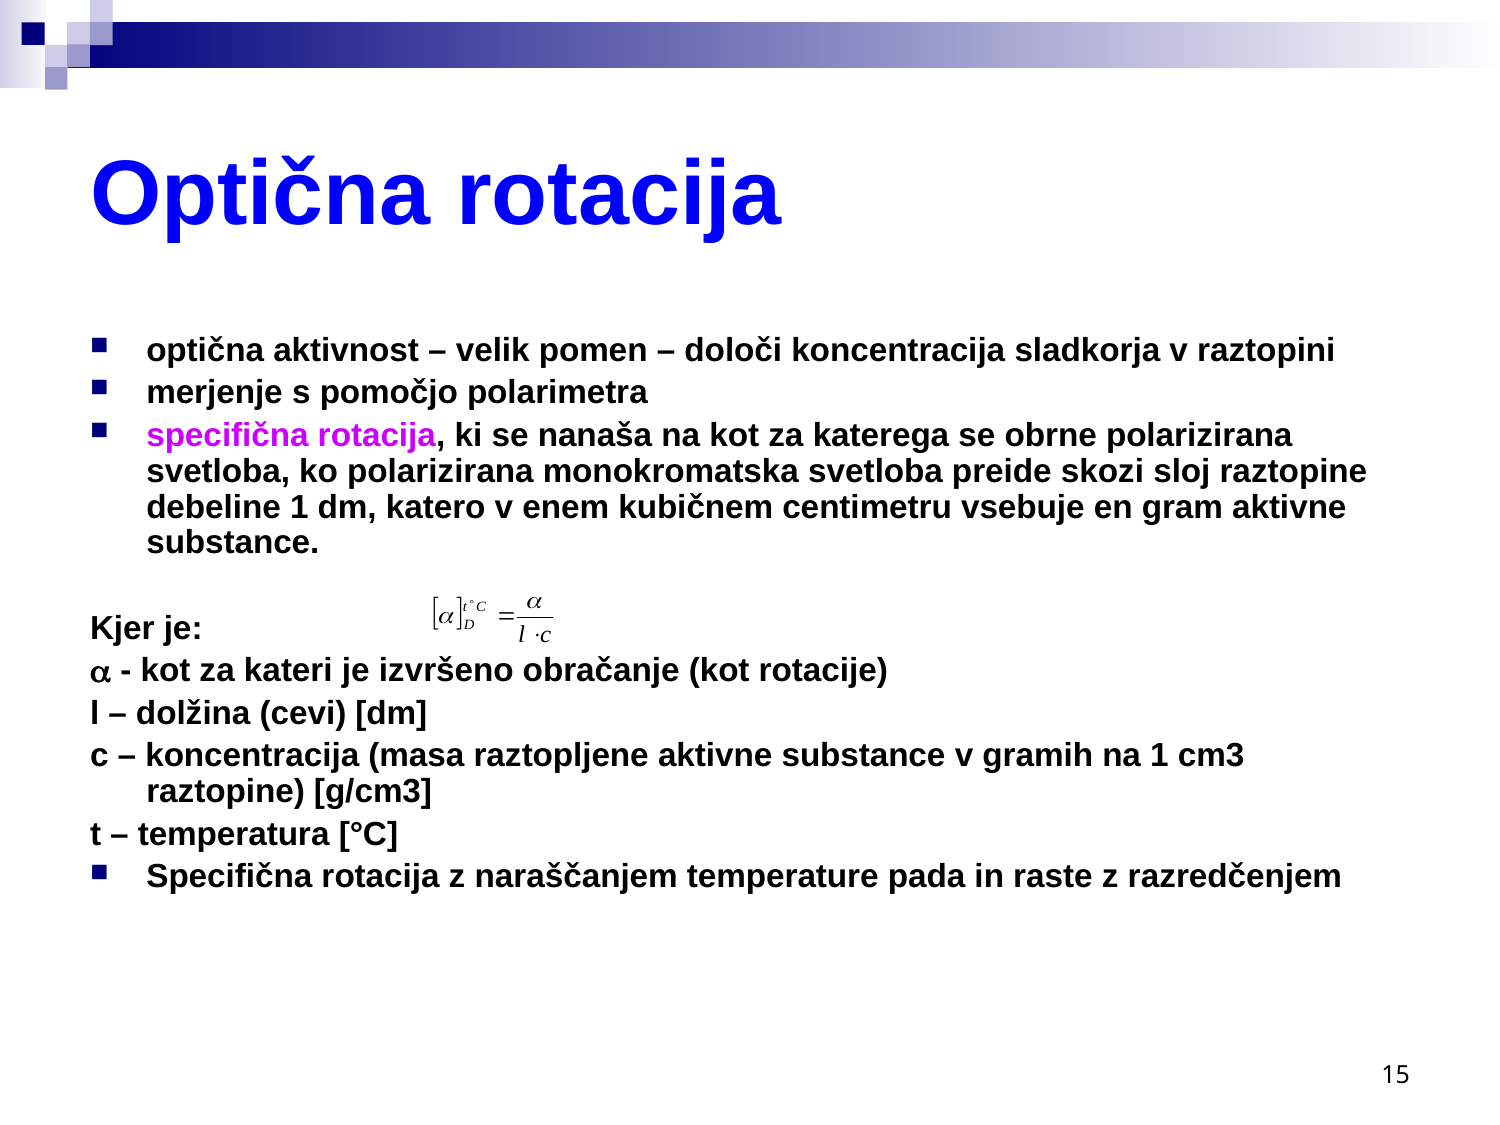

# Optična rotacija
optična aktivnost – velik pomen – določi koncentracija sladkorja v raztopini
merjenje s pomočjo polarimetra
specifična rotacija, ki se nanaša na kot za katerega se obrne polarizirana svetloba, ko polarizirana monokromatska svetloba preide skozi sloj raztopine debeline 1 dm, katero v enem kubičnem centimetru vsebuje en gram aktivne substance.
Kjer je:
 - kot za kateri je izvršeno obračanje (kot rotacije)
l – dolžina (cevi) [dm]
c – koncentracija (masa raztopljene aktivne substance v gramih na 1 cm3 raztopine) [g/cm3]
t – temperatura [°C]
Specifična rotacija z naraščanjem temperature pada in raste z razredčenjem